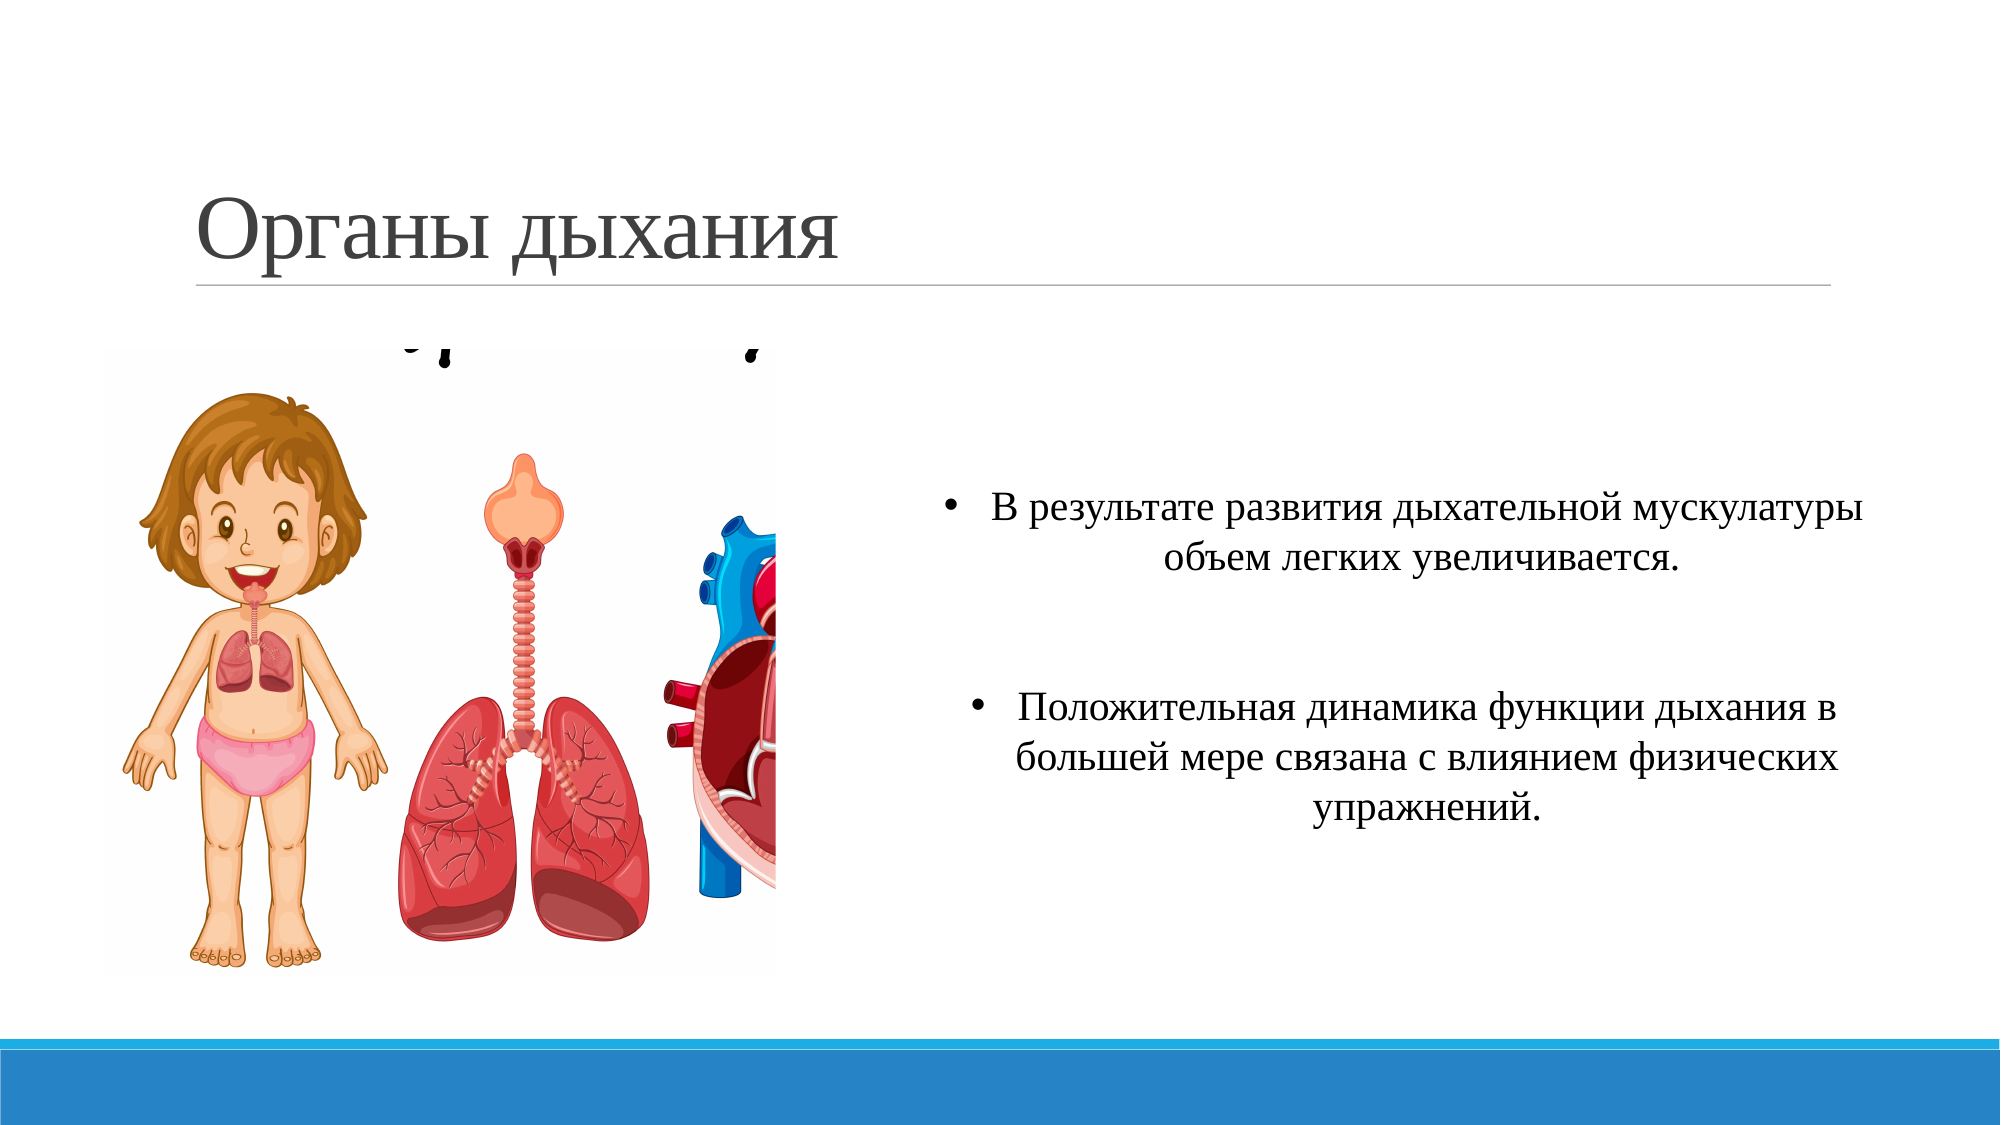

# Органы дыхания
В результате развития дыхательной мускулатуры объем легких увеличивается.
Положительная динамика функции дыхания в большей мере связана с влиянием физических упражнений.